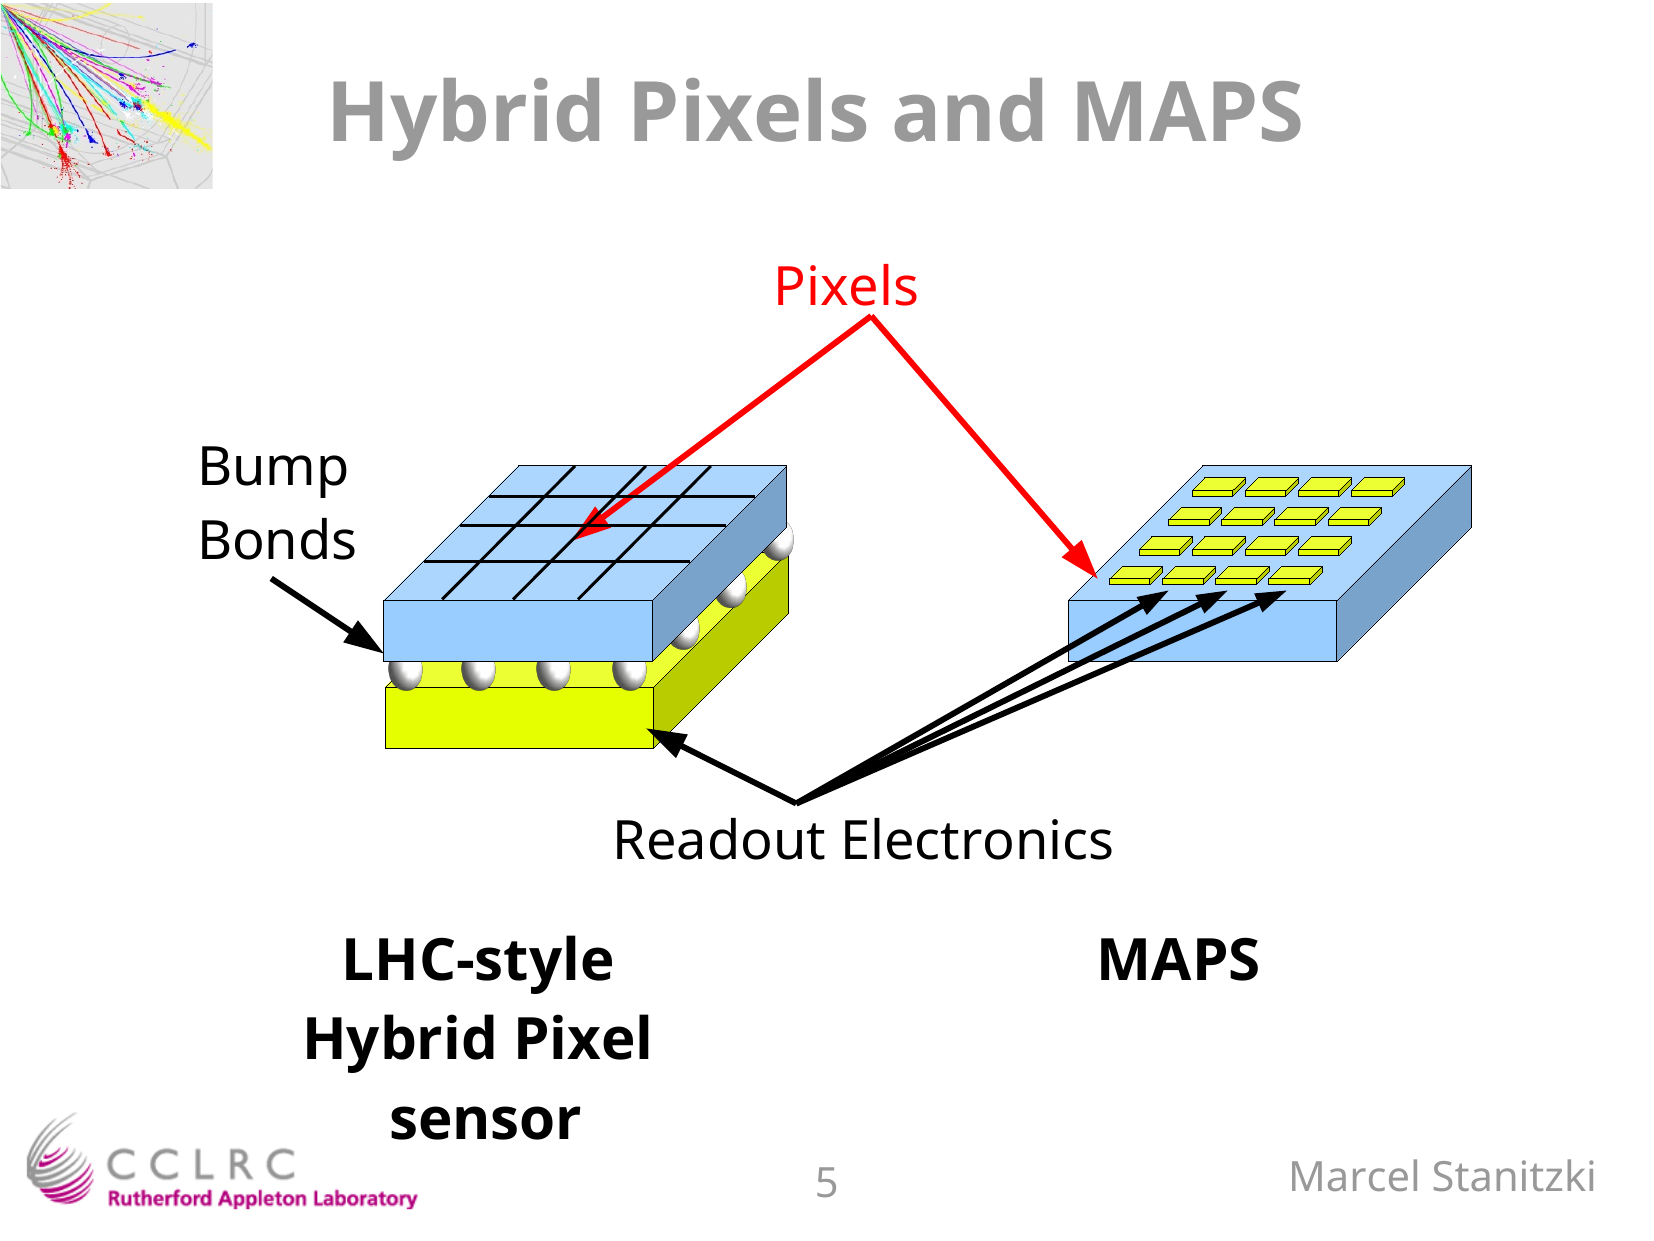

# Hybrid Pixels and MAPS
Pixels
Bump
Bonds
Readout Electronics
MAPS
LHC-style
Hybrid Pixel
sensor